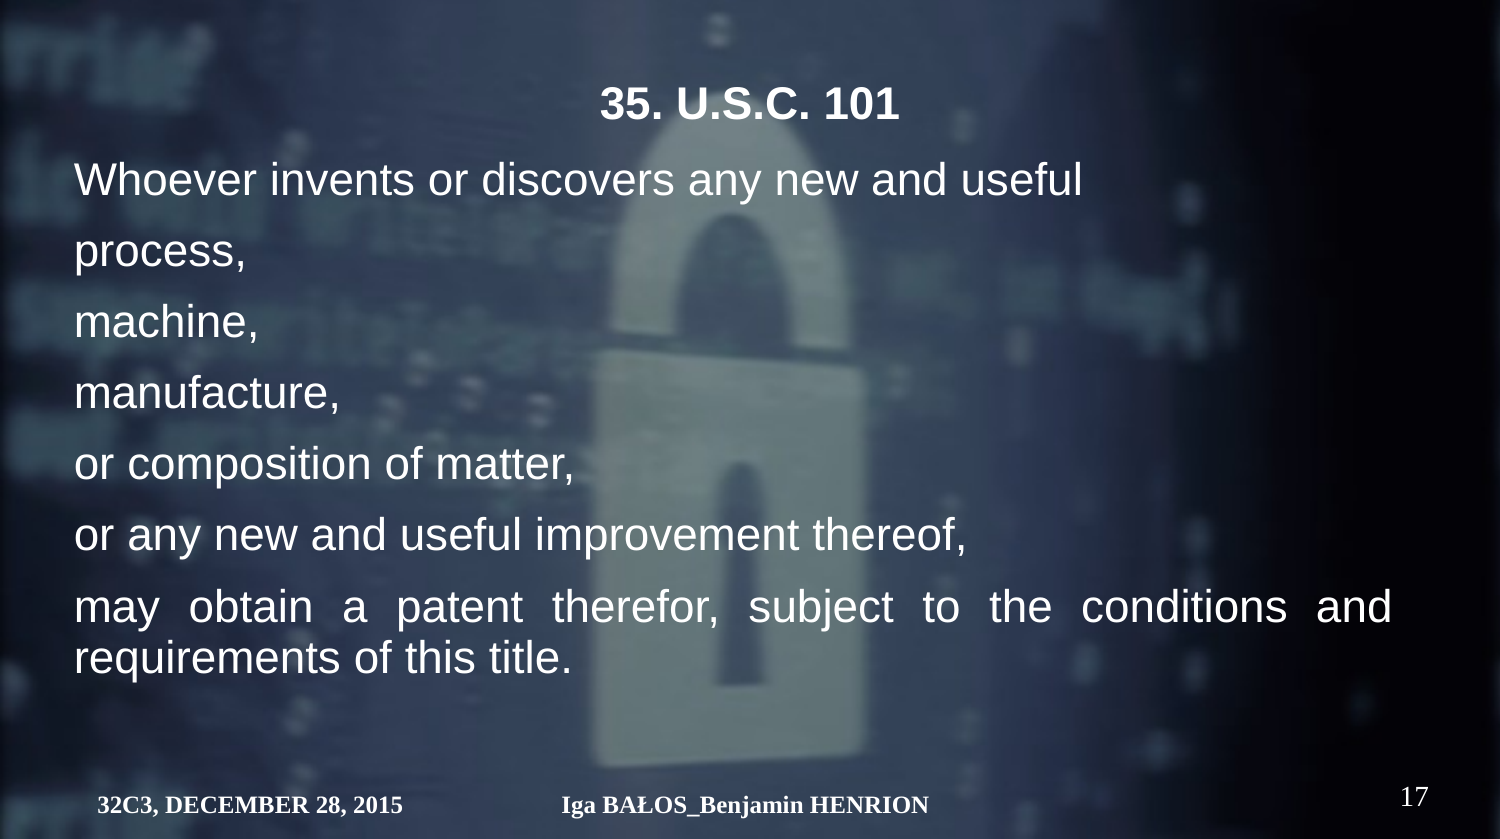

# 35. U.S.C. 101
Whoever invents or discovers any new and useful
process,
machine,
manufacture,
or composition of matter,
or any new and useful improvement thereof,
may obtain a patent therefor, subject to the conditions and requirements of this title.
17
32C3, DECEMBER 22, 2015
Iga BAŁOS_Benjamin HENRION